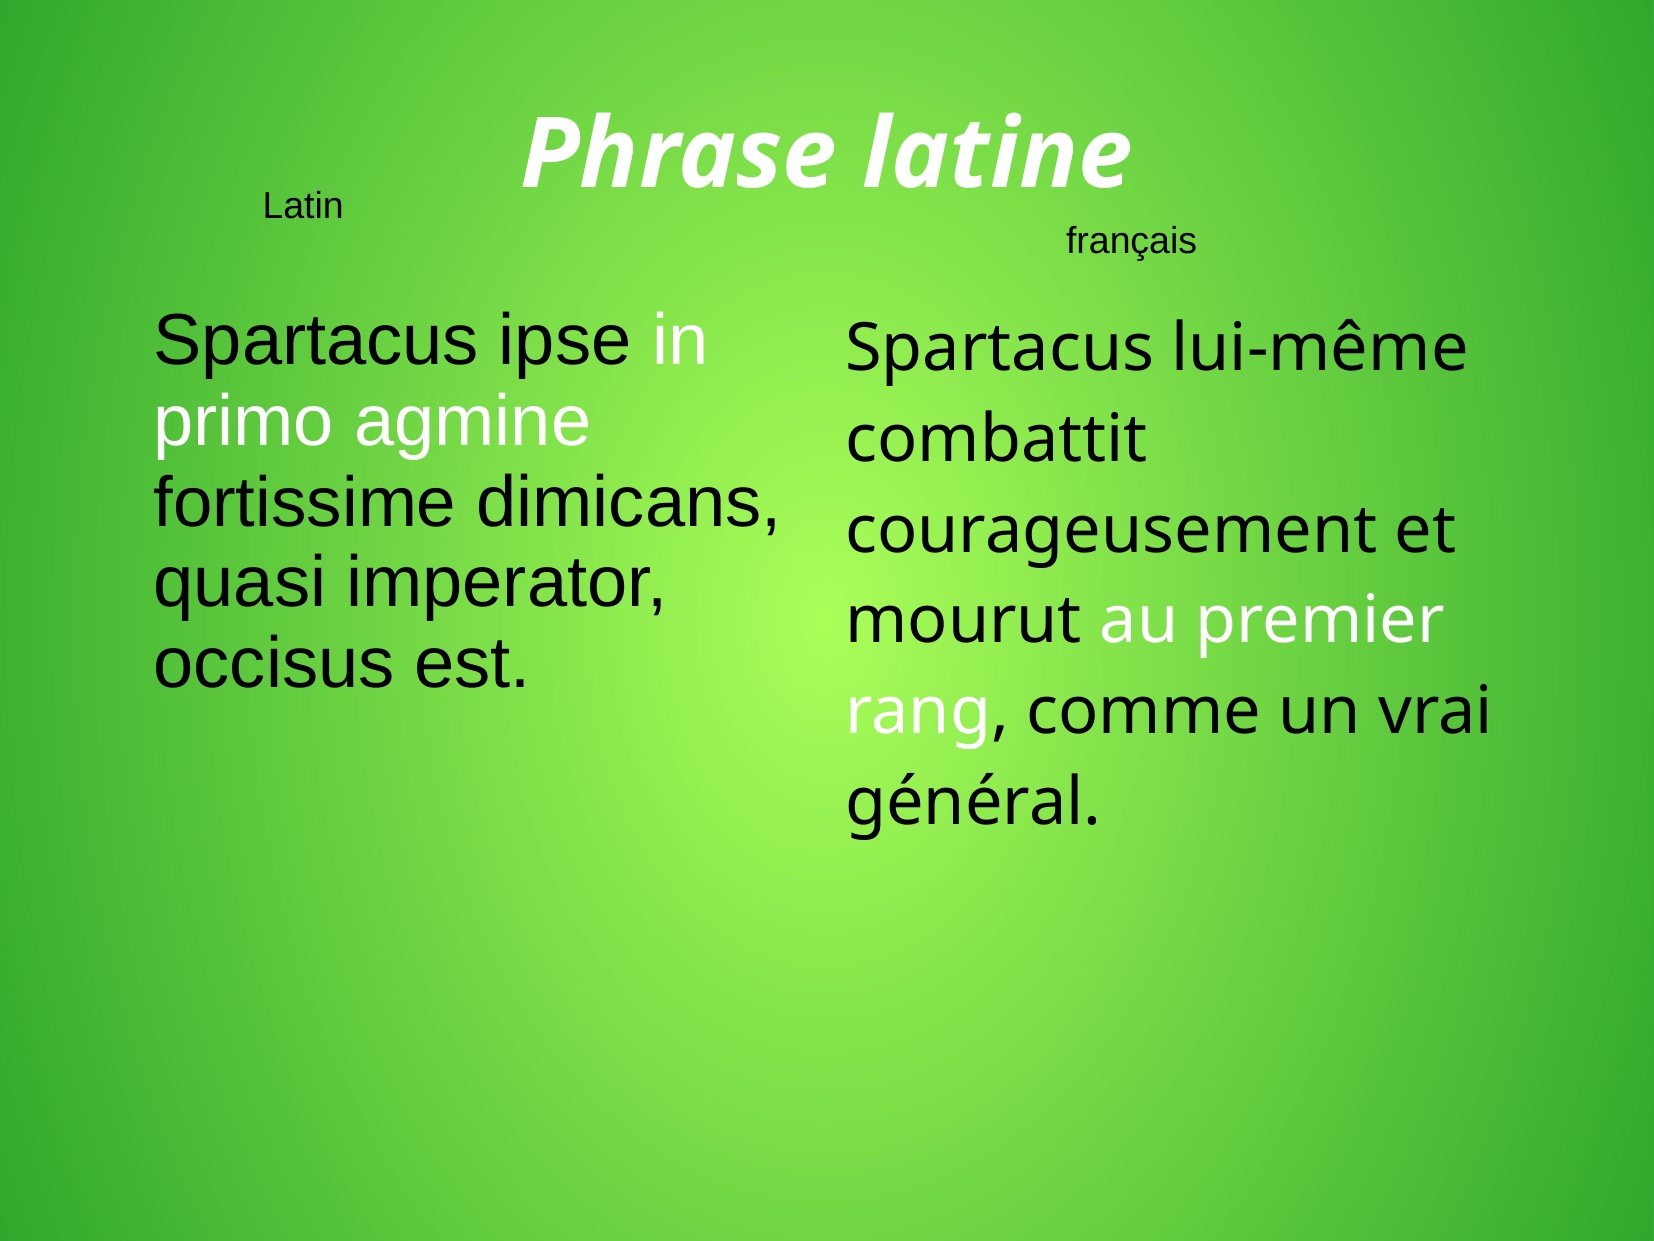

# Phrase latine
Latin
français
Spartacus ipse in primo agmine fortissime dimicans, quasi imperator, occisus est.
Spartacus lui-même combattit courageusement et mourut au premier rang, comme un vrai général.